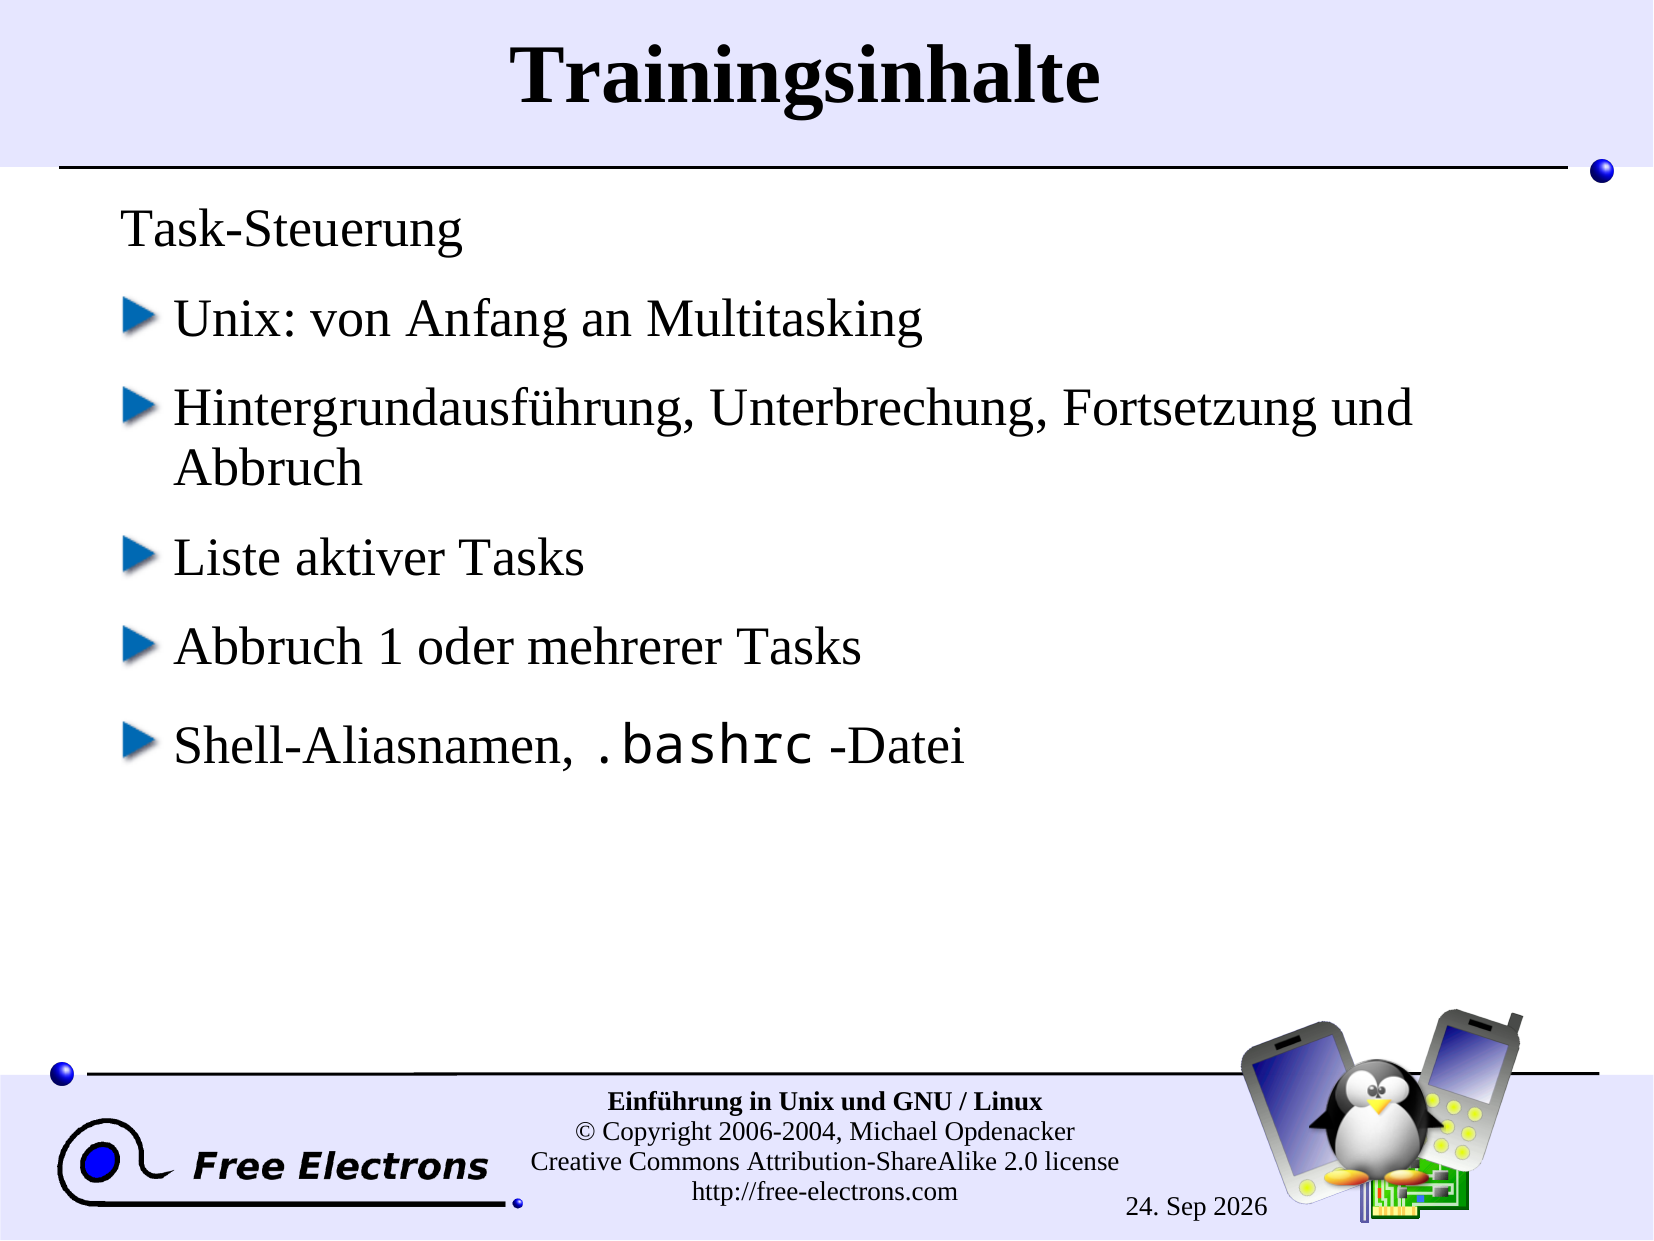

# Trainingsinhalte
Task-Steuerung
Unix: von Anfang an Multitasking
Hintergrundausführung, Unterbrechung, Fortsetzung und Abbruch
Liste aktiver Tasks
Abbruch 1 oder mehrerer Tasks
Shell-Aliasnamen, .bashrc -Datei